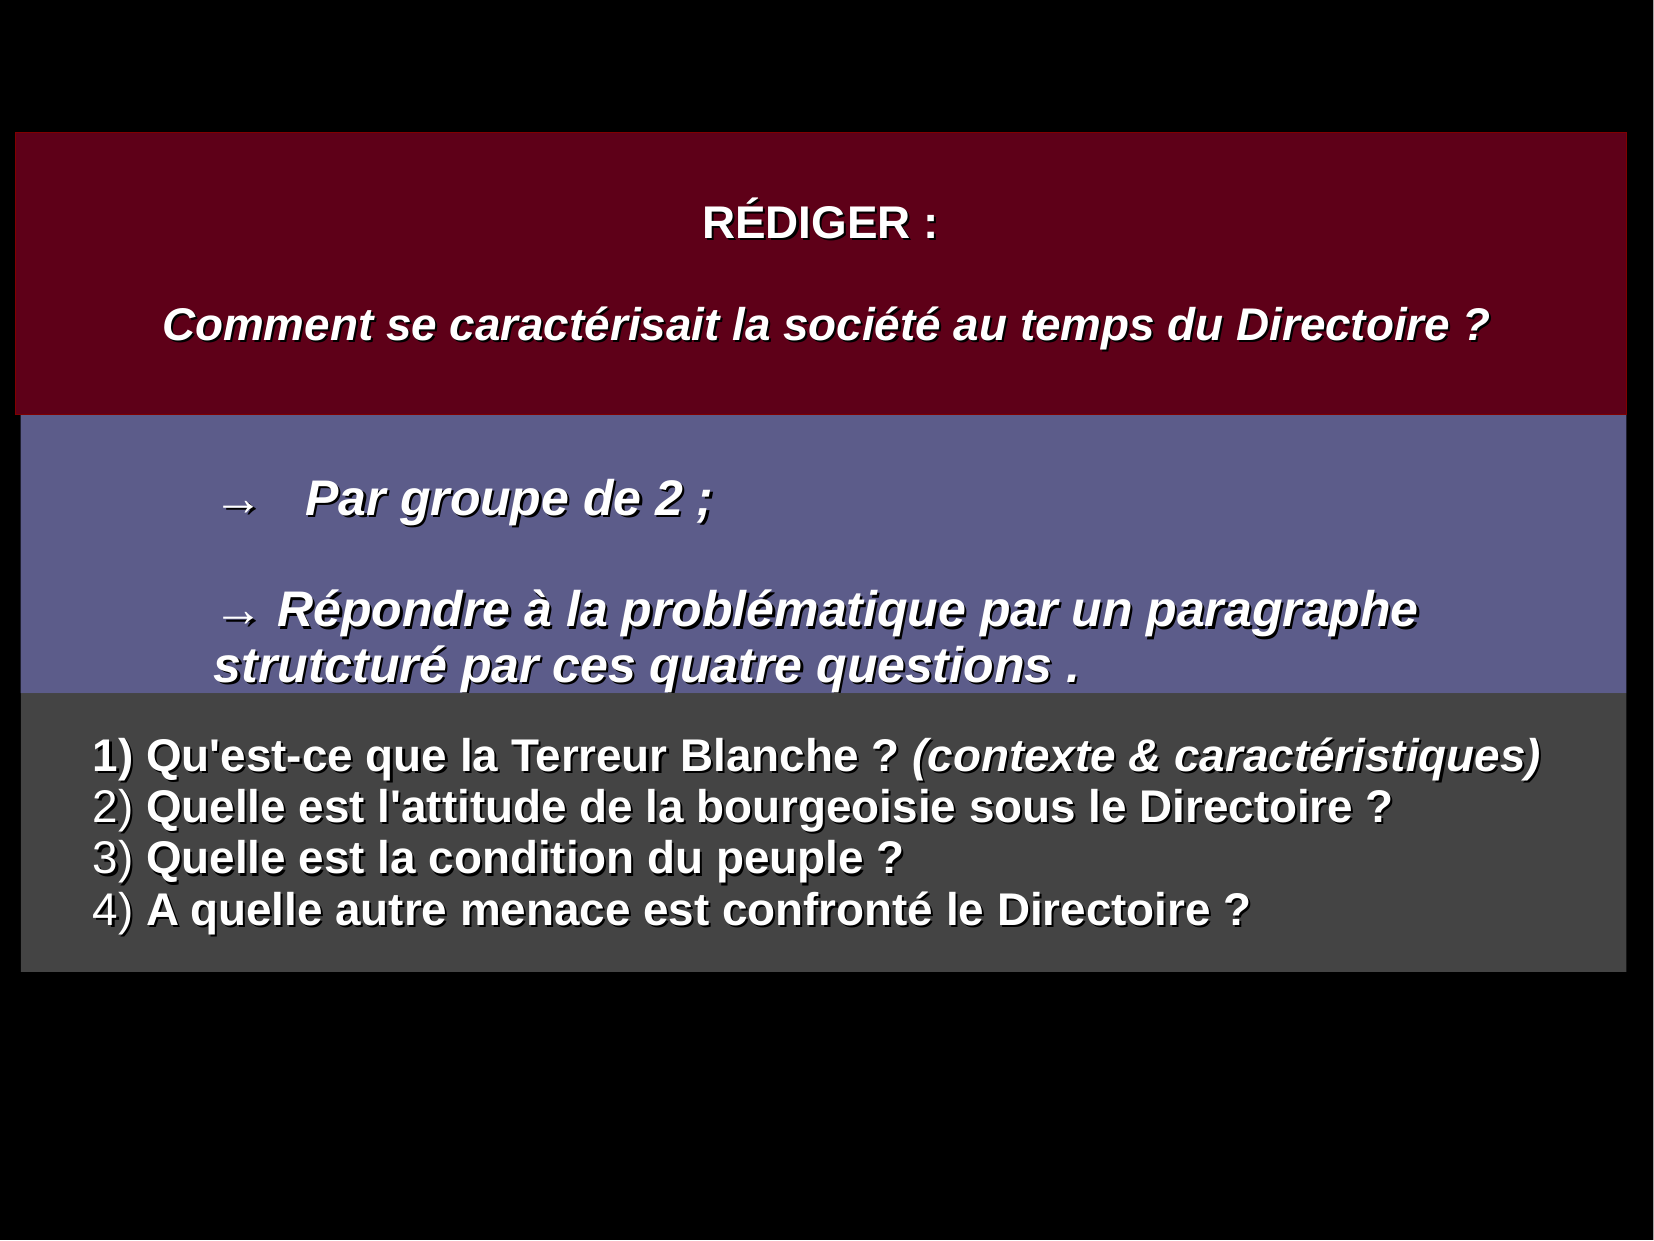

RÉDIGER :
 Comment se caractérisait la société au temps du Directoire ?
→ Par groupe de 2 ;
→ Répondre à la problématique par un paragraphe
strutcturé par ces quatre questions .
1) Qu'est-ce que la Terreur Blanche ? (contexte & caractéristiques)
2) Quelle est l'attitude de la bourgeoisie sous le Directoire ?
3) Quelle est la condition du peuple ?
4) A quelle autre menace est confronté le Directoire ?